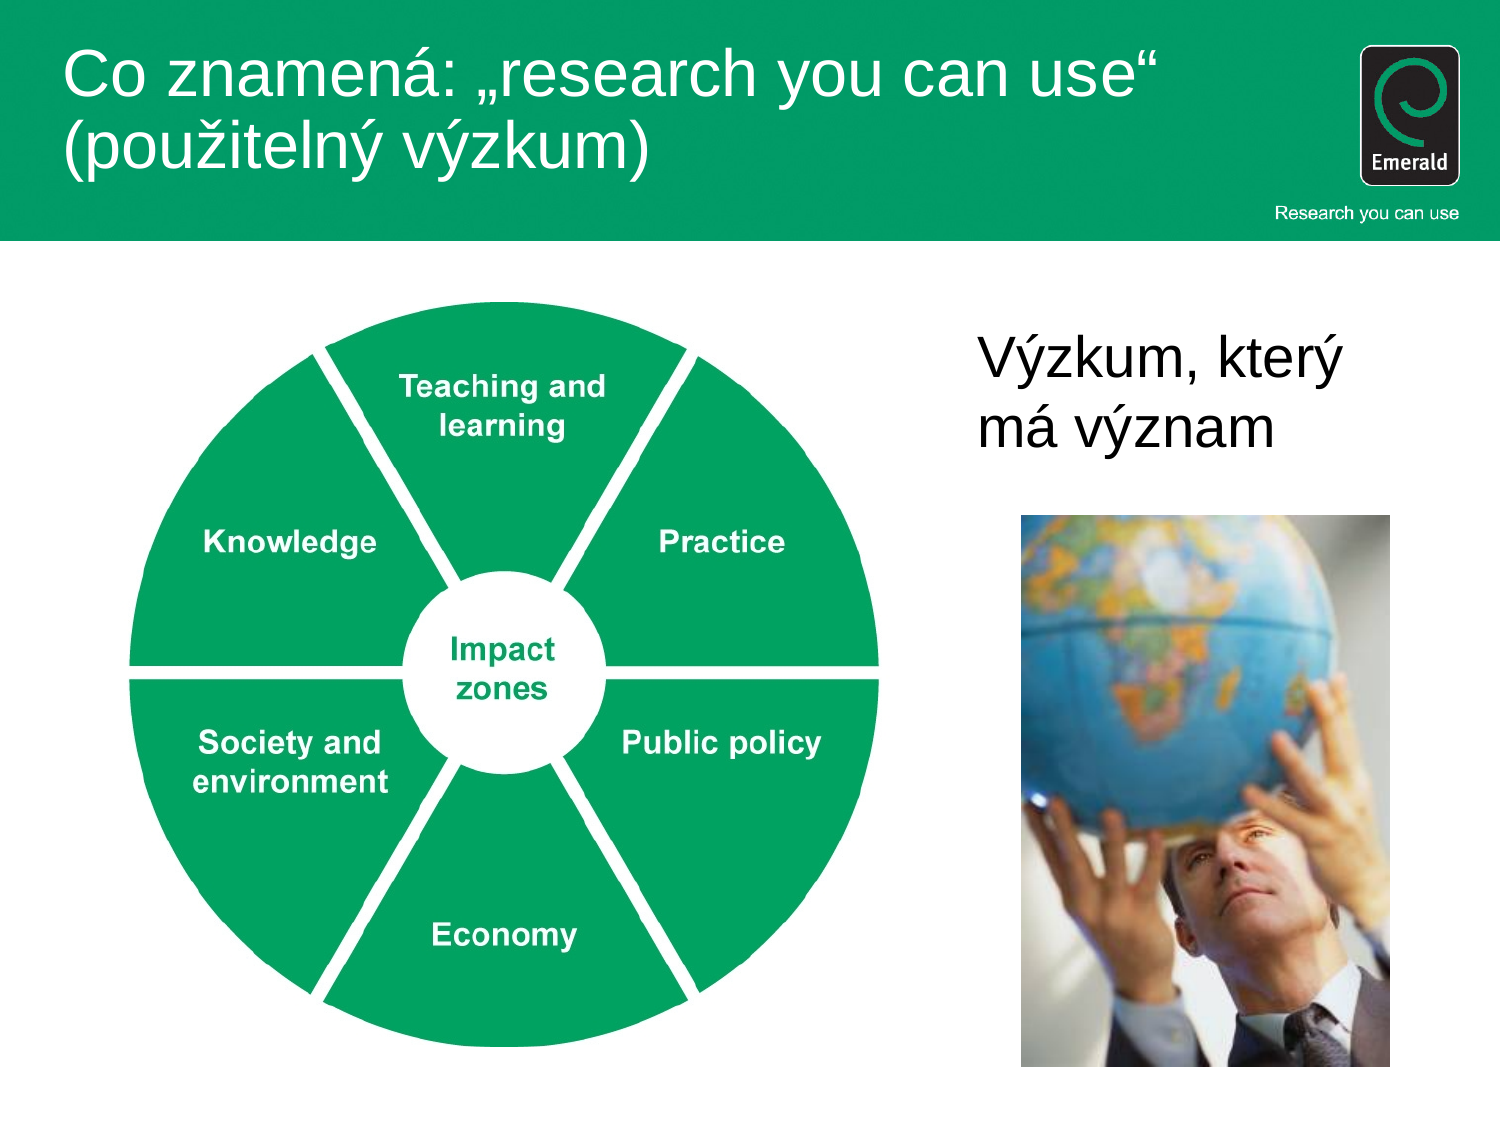

# Co znamená: „research you can use“ (použitelný výzkum)
Výzkum, který má význam